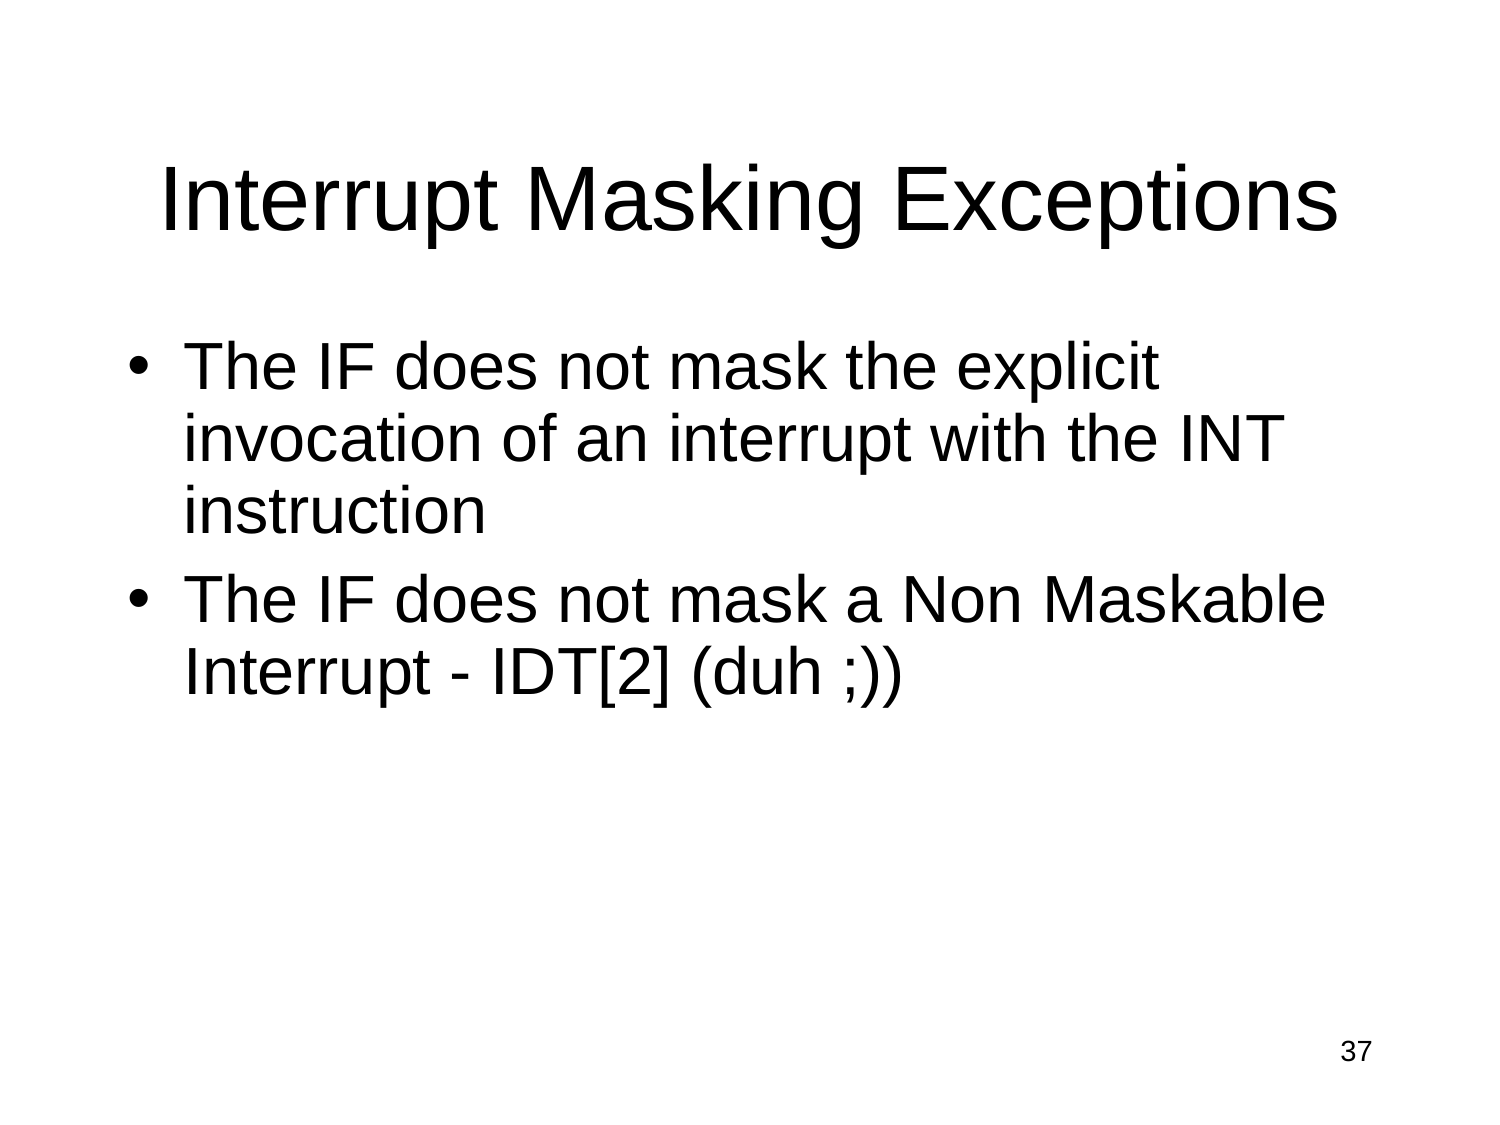

# Interrupt Masking Exceptions
The IF does not mask the explicit invocation of an interrupt with the INT instruction
The IF does not mask a Non Maskable Interrupt - IDT[2] (duh ;))